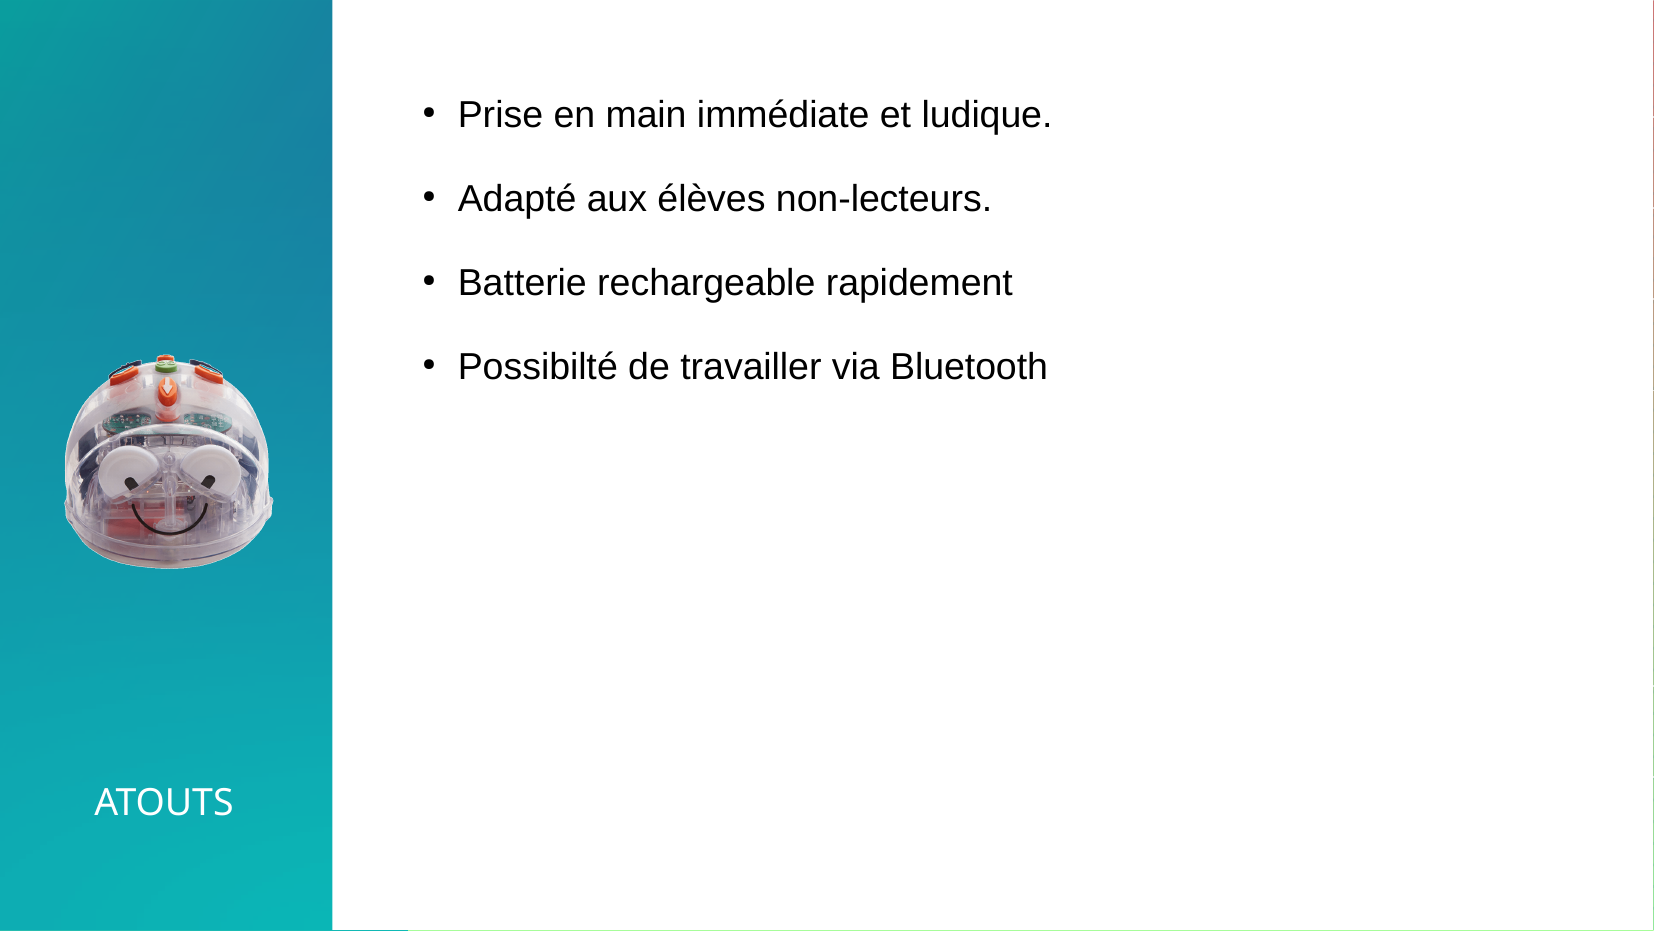

Prise en main immédiate et ludique.
Adapté aux élèves non-lecteurs.
Batterie rechargeable rapidement
Possibilté de travailler via Bluetooth
| | |
| --- | --- |
| | |
| | |
| | |
| | |
ATOUTS